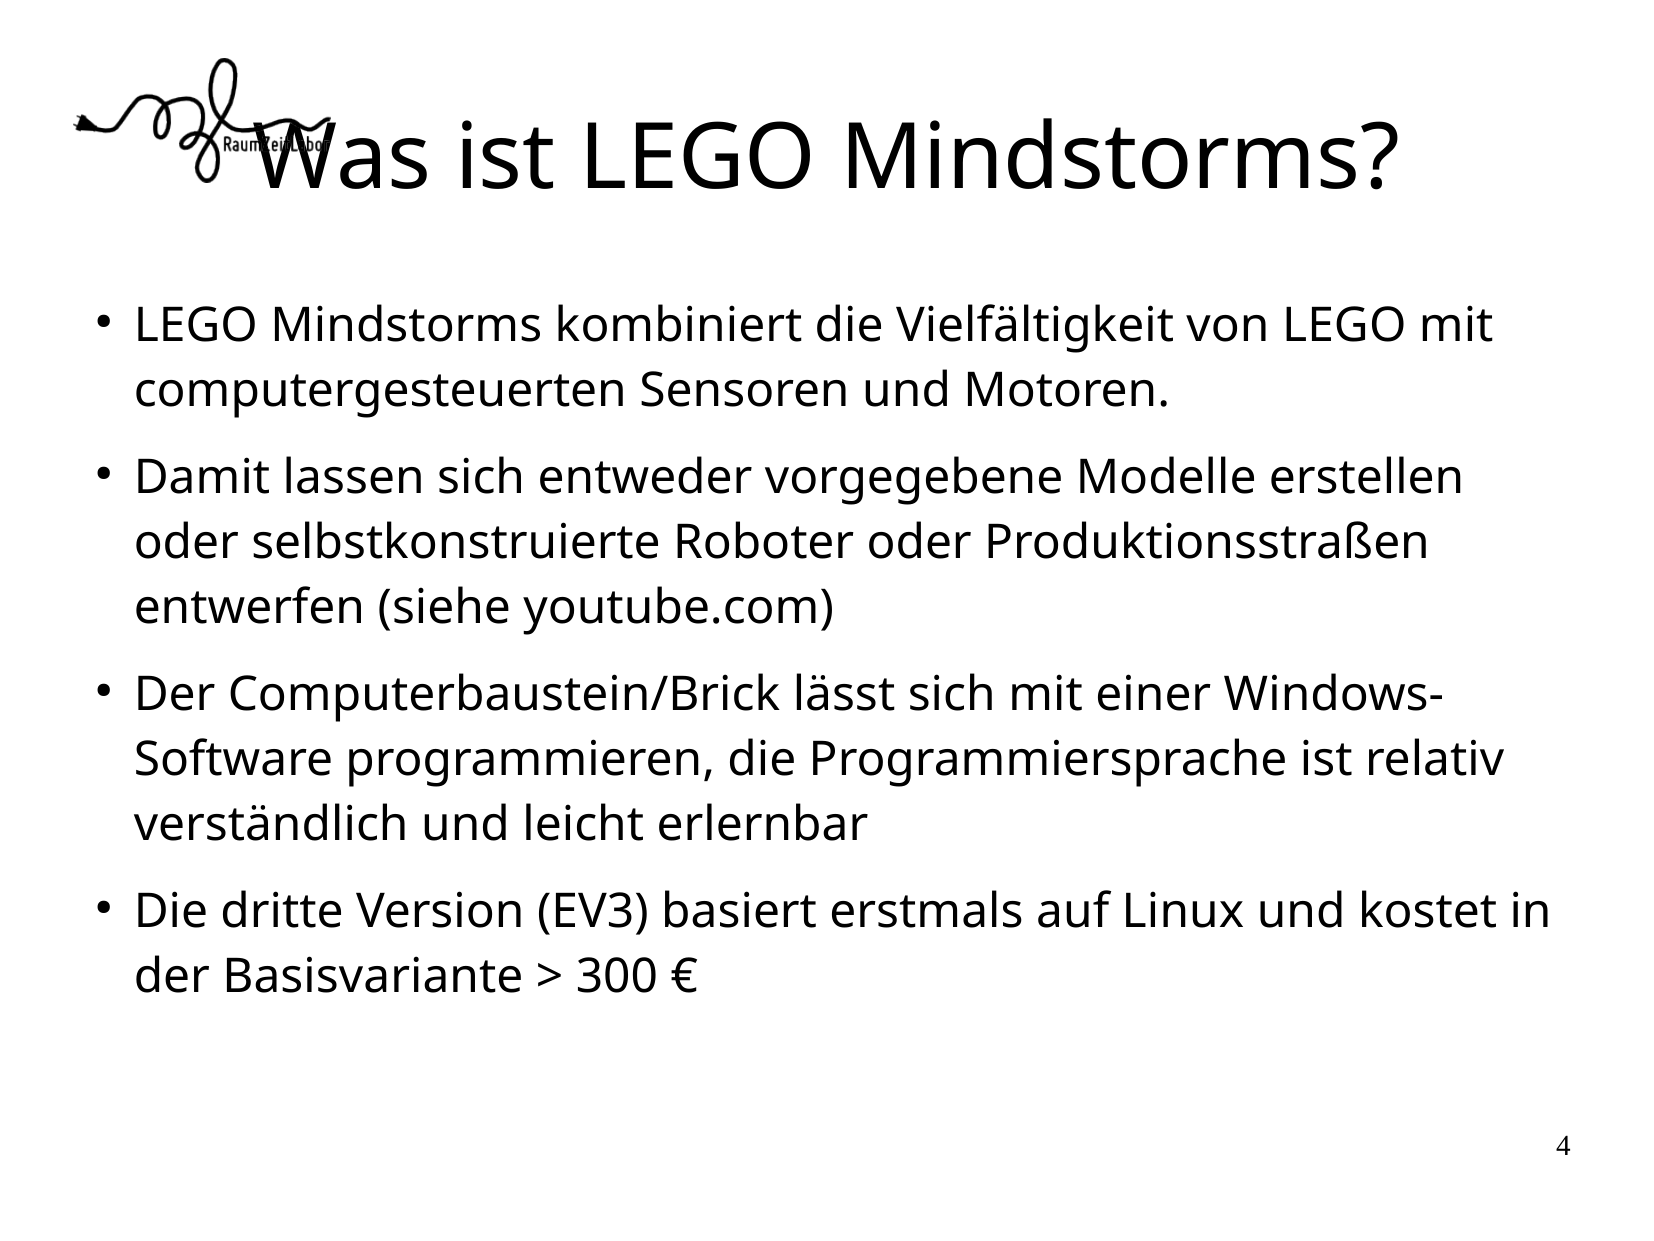

# Was ist LEGO Mindstorms?
LEGO Mindstorms kombiniert die Vielfältigkeit von LEGO mit computergesteuerten Sensoren und Motoren.
Damit lassen sich entweder vorgegebene Modelle erstellen oder selbstkonstruierte Roboter oder Produktionsstraßen entwerfen (siehe youtube.com)
Der Computerbaustein/Brick lässt sich mit einer Windows-Software programmieren, die Programmiersprache ist relativ verständlich und leicht erlernbar
Die dritte Version (EV3) basiert erstmals auf Linux und kostet in der Basisvariante > 300 €
4